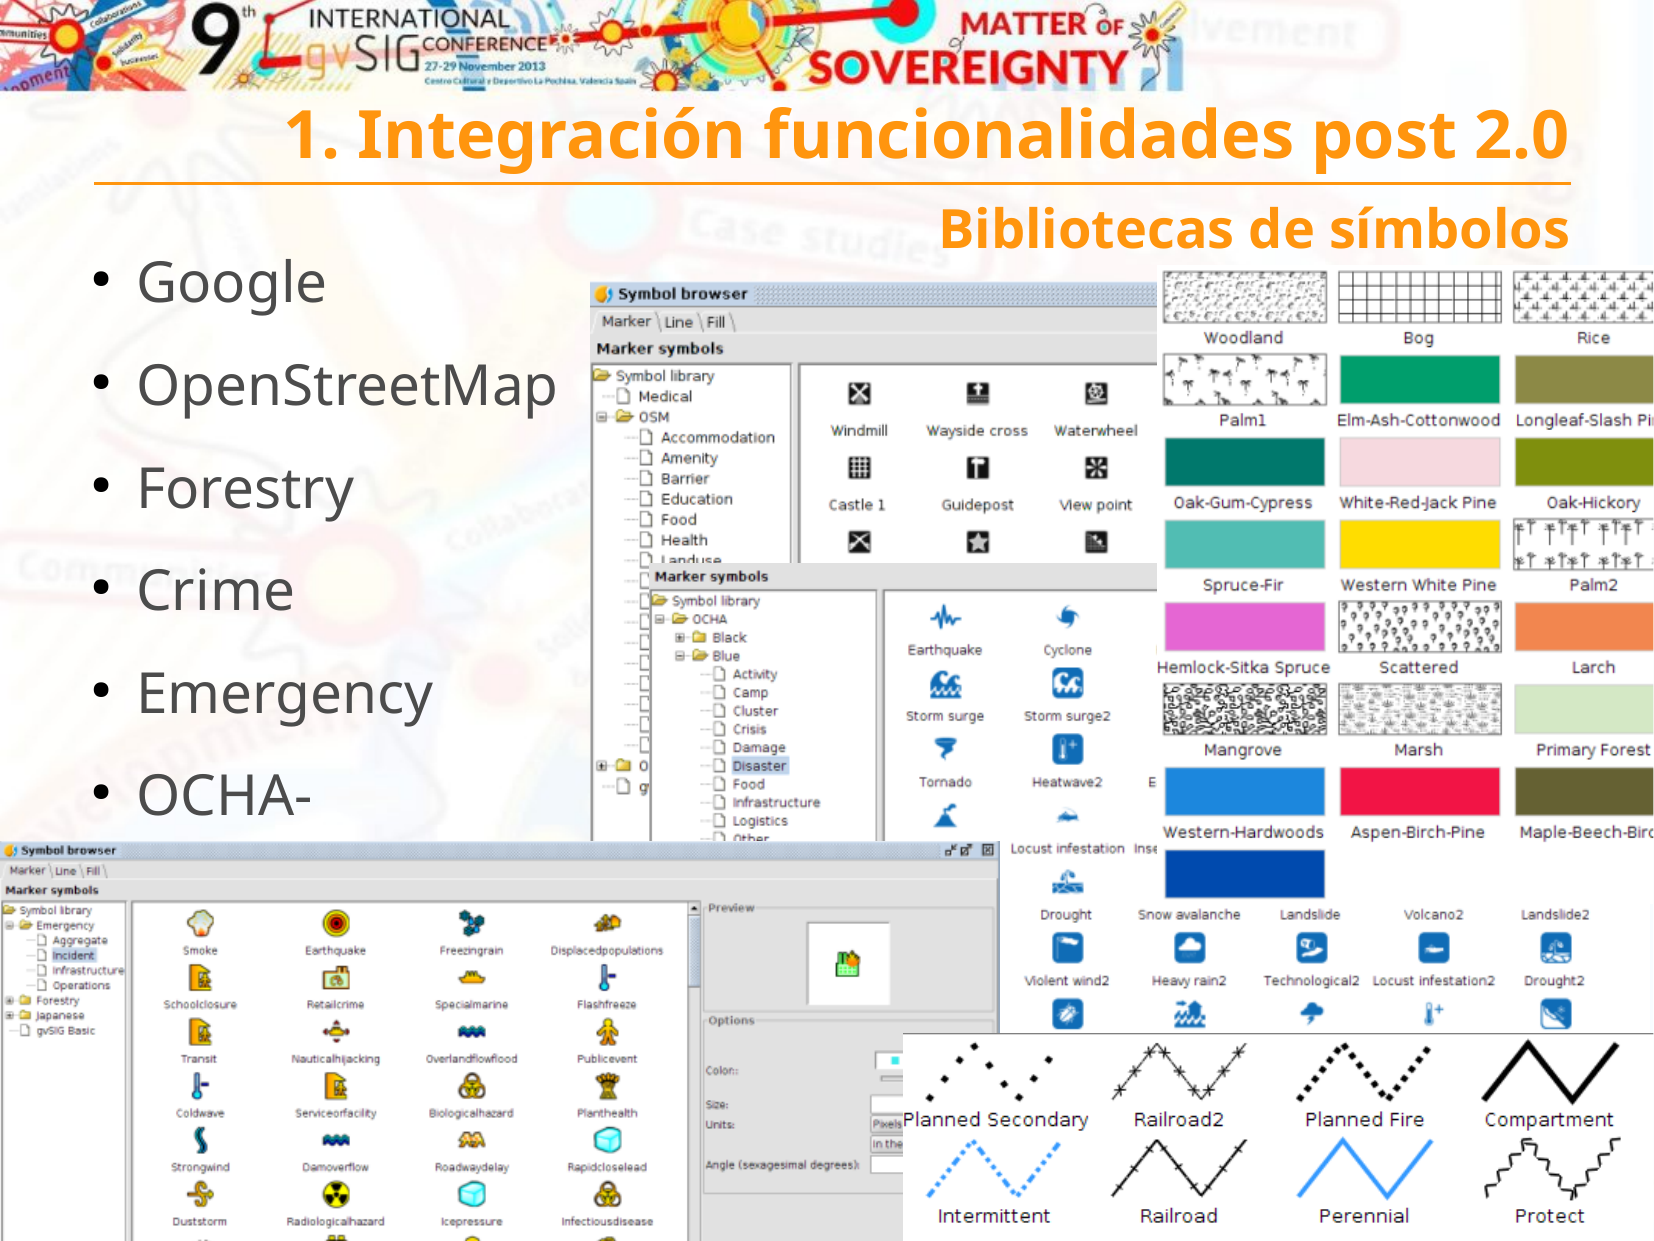

# 1. Integración funcionalidades post 2.0
Bibliotecas de símbolos
Google
OpenStreetMap
Forestry
Crime
Emergency
OCHA-Humanitarian